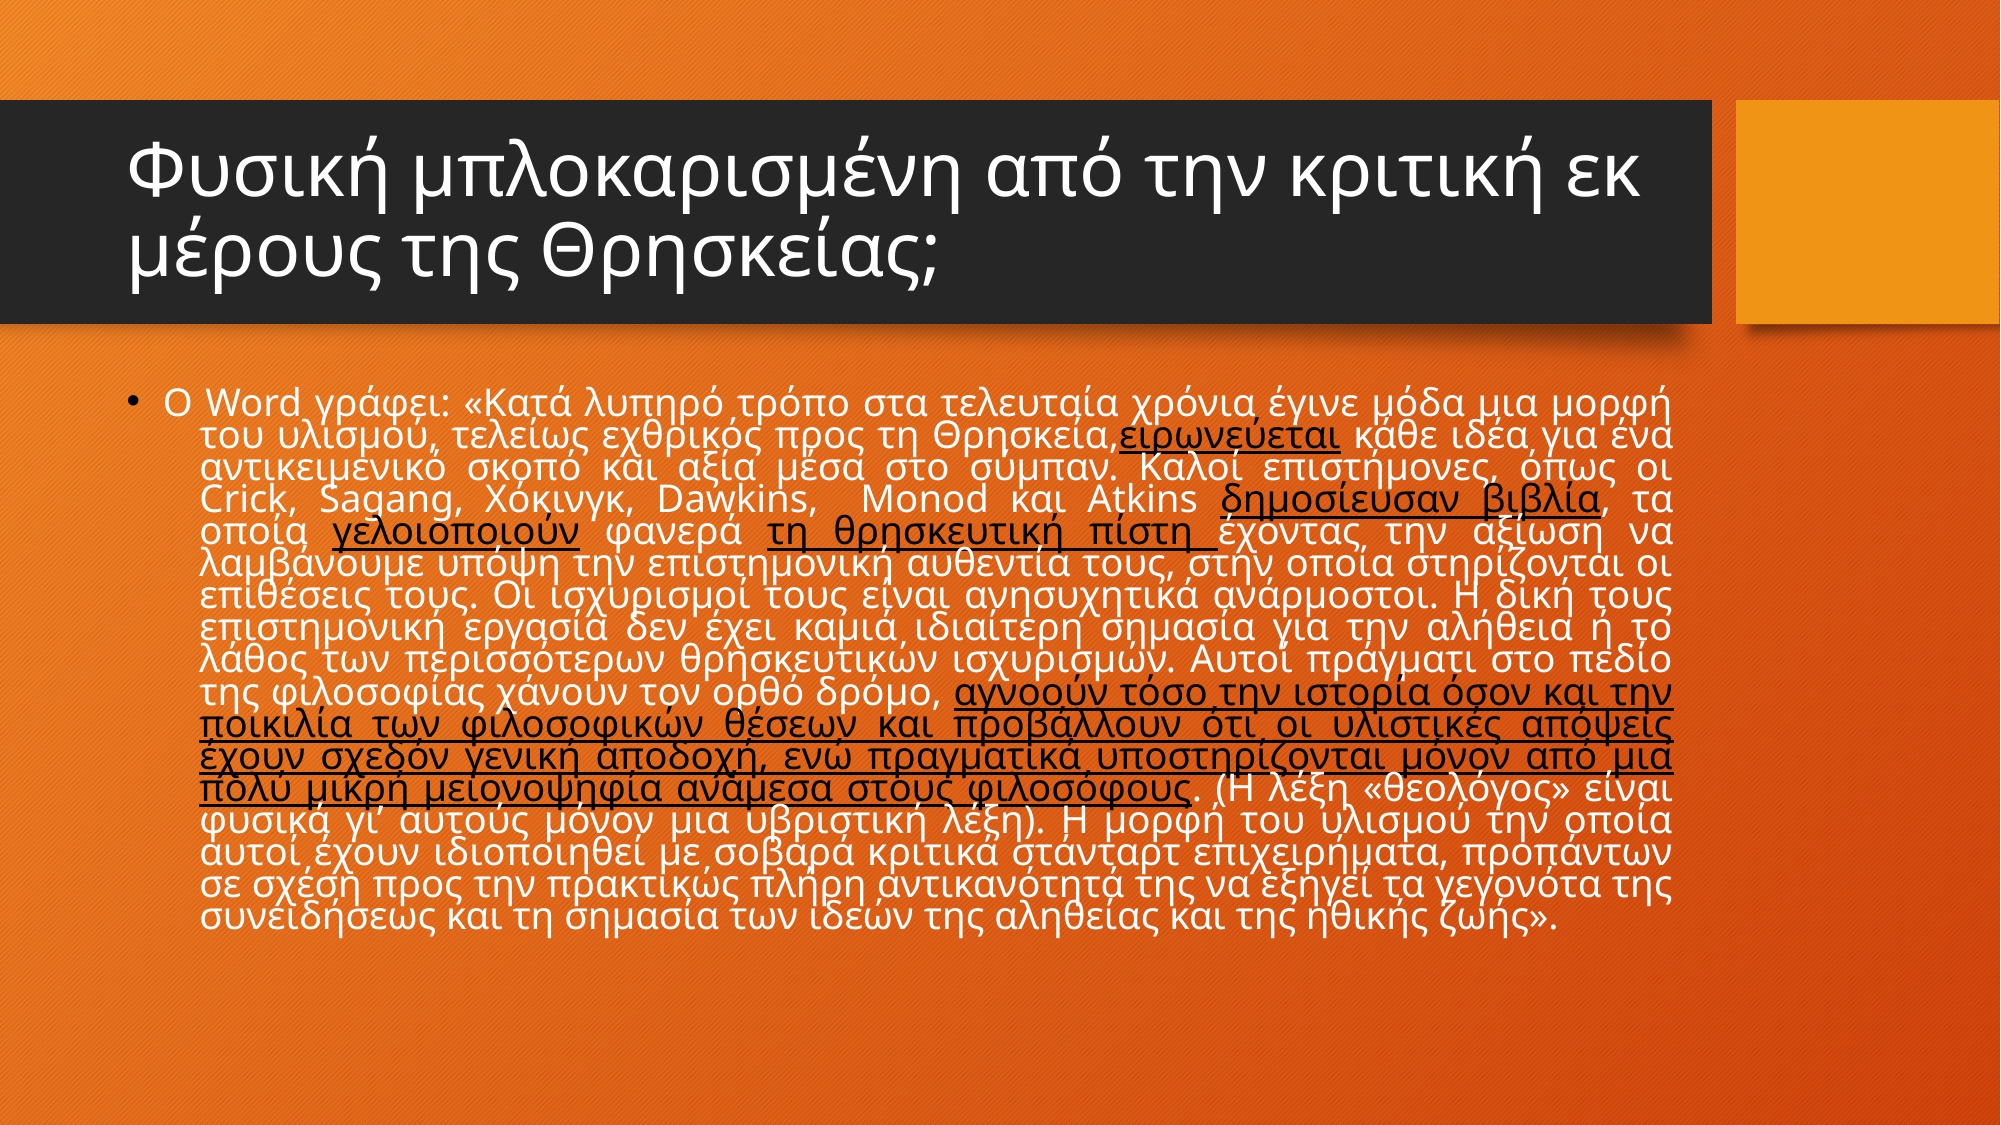

# Φυσική μπλοκαρισμένη από την κριτική εκ μέρους της Θρησκείας;
Ο Word γράφει: «Κατά λυπηρό τρόπο στα τελευταία χρόνια έγινε μόδα μια μορφή του υλισμού, τελείως εχθρικός προς τη Θρησκεία,ειρωνεύεται κάθε ιδέα για ένα αντικειμενικό σκοπό και αξία μέσα στο σύμπαν. Καλοί επιστήμονες, όπως οι Crick, Sagang, Χόκινγκ, Dawkins, Monod και Atkins δημοσίευσαν βιβλία, τα οποία γελοιοποιούν φανερά τη θρησκευτική πίστη έχοντας την αξίωση να λαμβάνουμε υπόψη την επιστημονική αυθεντία τους, στην οποία στηρίζονται οι επιθέσεις τους. Οι ισχυρισμοί τους είναι ανησυχητικά ανάρμοστοι. Η δική τους επιστημονική εργασία δεν έχει καμιά ιδιαίτερη σημασία για την αλήθεια ή το λάθος των περισσότερων θρησκευτικών ισχυρισμών. Αυτοί πράγματι στο πεδίο της φιλοσοφίας χάνουν τον ορθό δρόμο, αγνοούν τόσο την ιστορία όσον και την ποικιλία των φιλοσοφικών θέσεων και προβάλλουν ότι οι υλιστικές απόψεις έχουν σχεδόν γενική αποδοχή, ενώ πραγματικά υποστηρίζονται μόνον από μια πολύ μικρή μειονοψηφία ανάμεσα στους φιλοσόφους. (Η λέξη «θεολόγος» είναι φυσικά γι’ αυτούς μόνον μια υβριστική λέξη). Η μορφή του υλισμού την οποία αυτοί έχουν ιδιοποιηθεί με σοβαρά κριτικά στάνταρτ επιχειρήματα, προπάντων σε σχέση προς την πρακτικώς πλήρη αντικανότητά της να εξηγεί τα γεγονότα της συνειδήσεως και τη σημασία των ιδεών της αληθείας και της ηθικής ζωής».